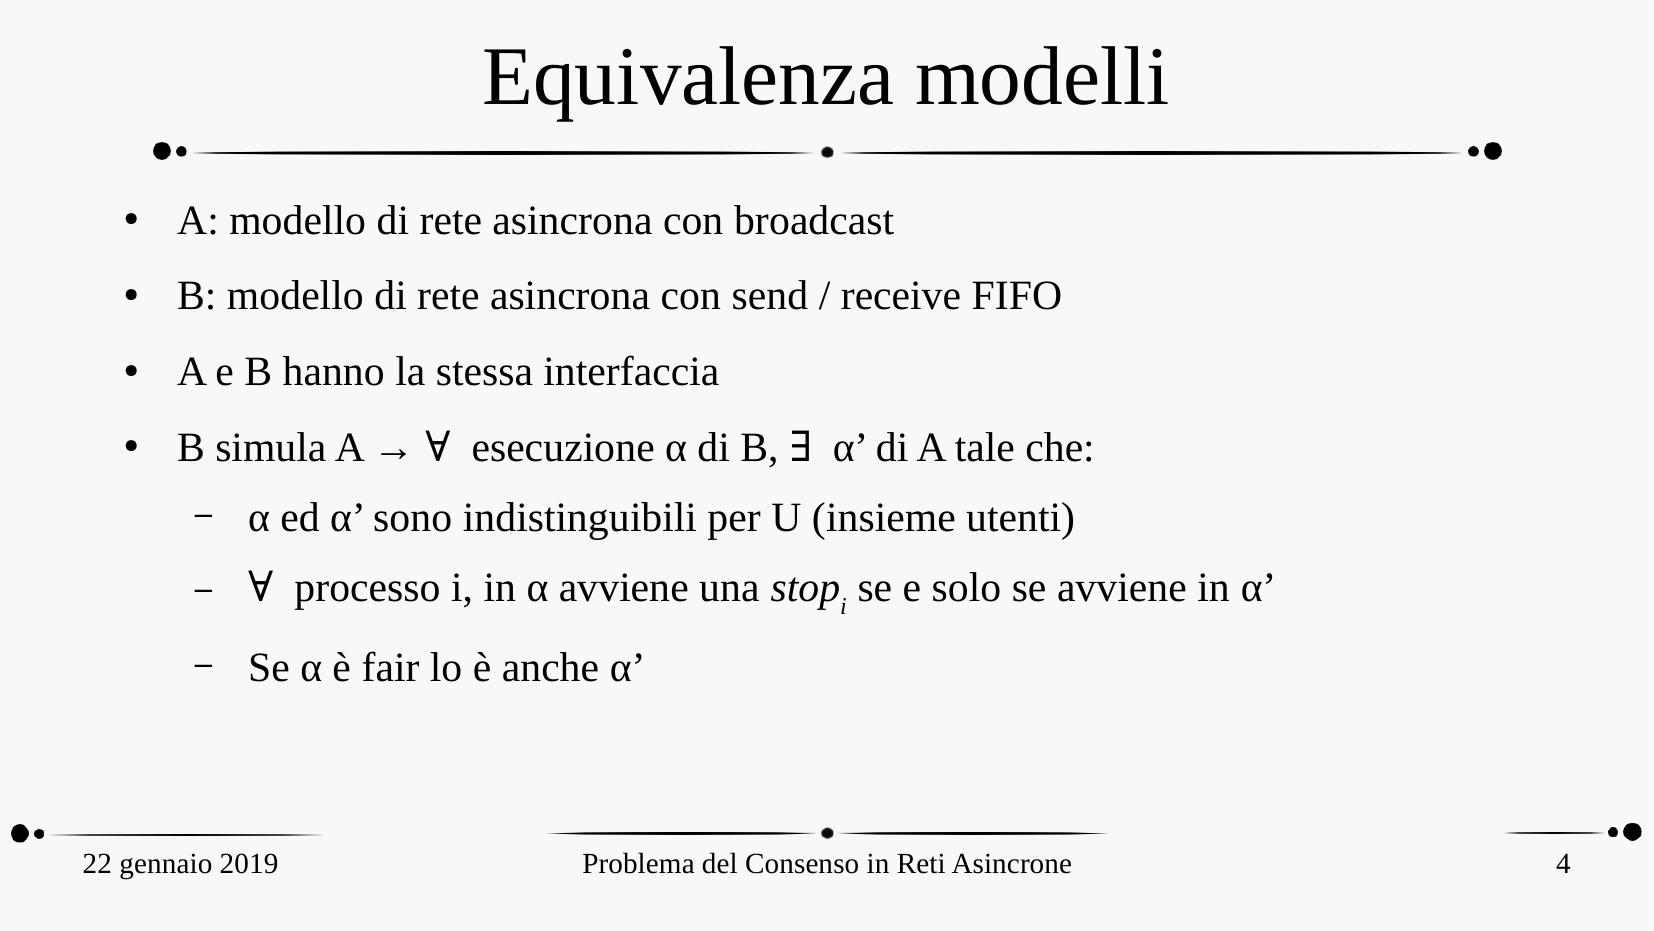

# Equivalenza modelli
A: modello di rete asincrona con broadcast
B: modello di rete asincrona con send / receive FIFO
A e B hanno la stessa interfaccia
B simula A → ∀ esecuzione α di B, ∃ α’ di A tale che:
α ed α’ sono indistinguibili per U (insieme utenti)
∀ processo i, in α avviene una stopi se e solo se avviene in α’
Se α è fair lo è anche α’
22 gennaio 2019
Problema del Consenso in Reti Asincrone
4